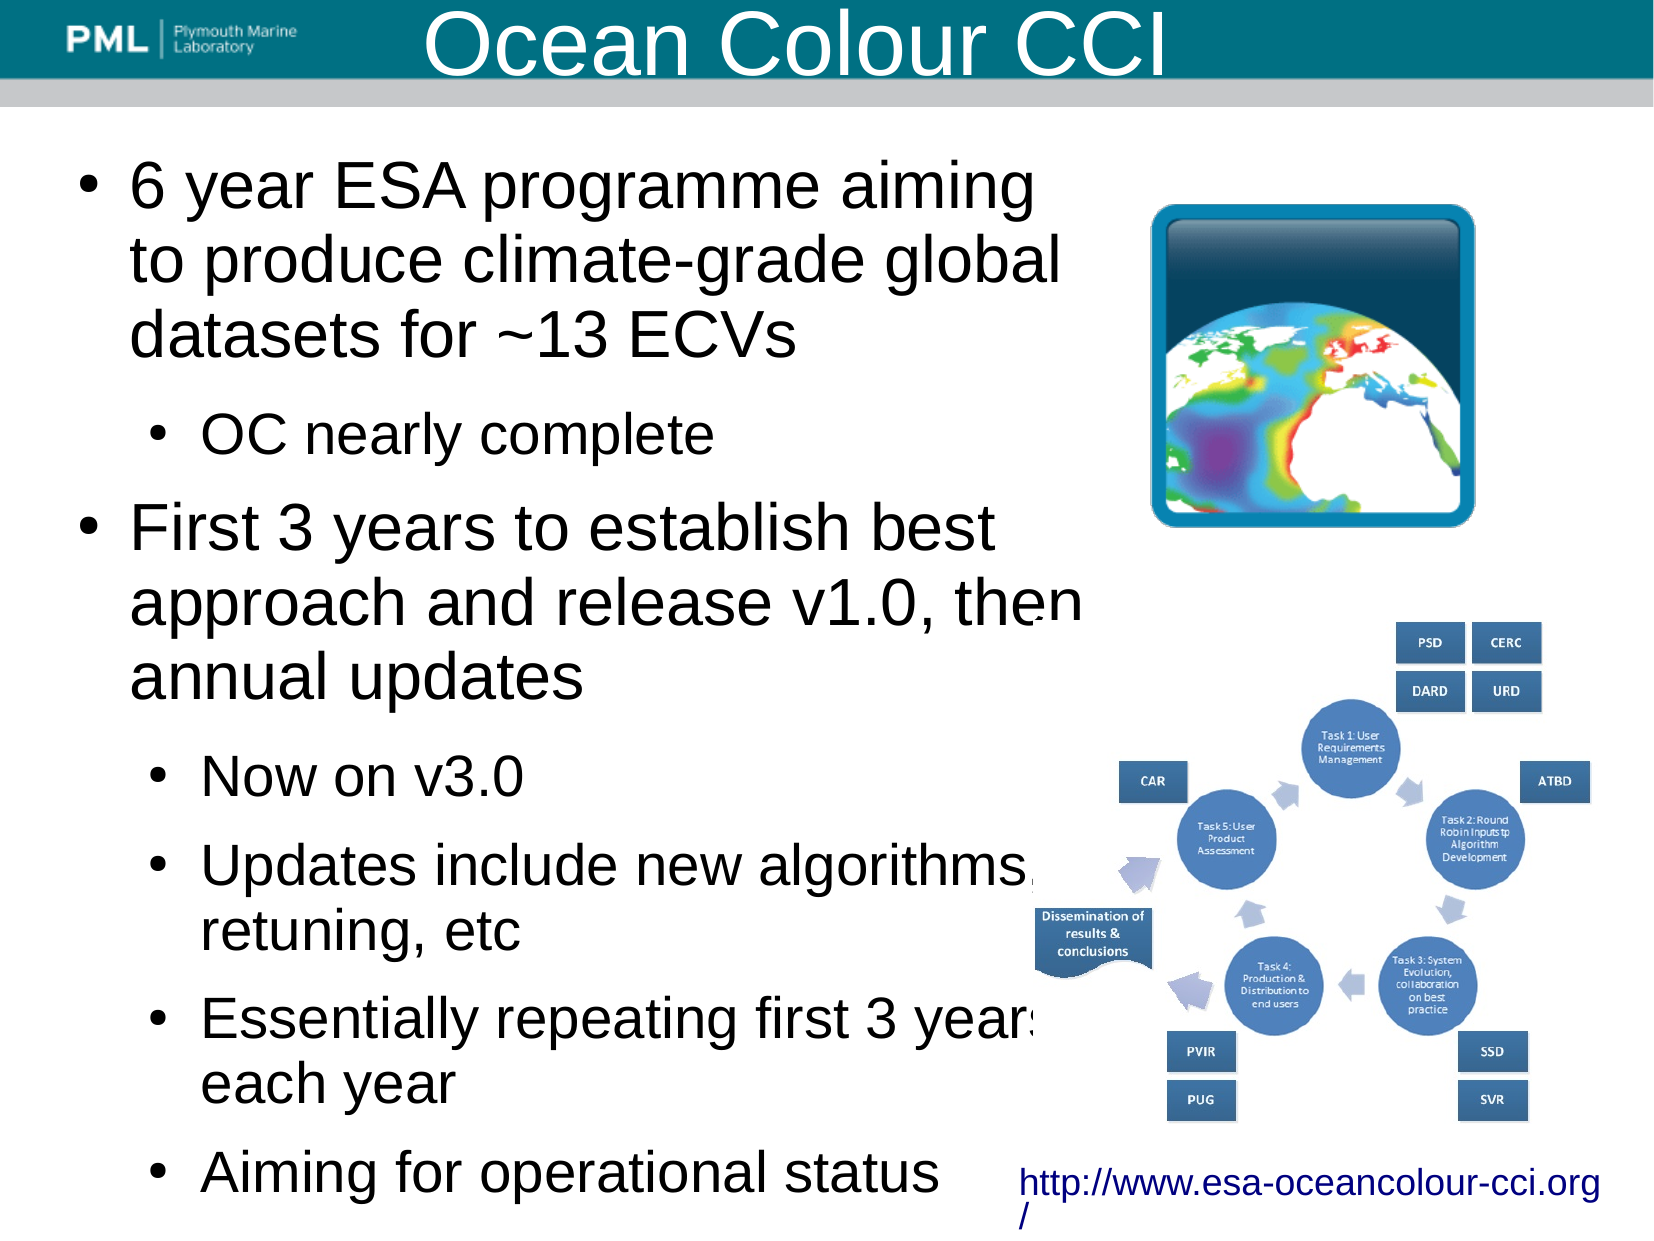

# Ocean Colour CCI
6 year ESA programme aiming to produce climate-grade global datasets for ~13 ECVs
OC nearly complete
First 3 years to establish best approach and release v1.0, then annual updates
Now on v3.0
Updates include new algorithms, retuning, etc
Essentially repeating first 3 years each year
Aiming for operational status
http://www.esa-oceancolour-cci.org/